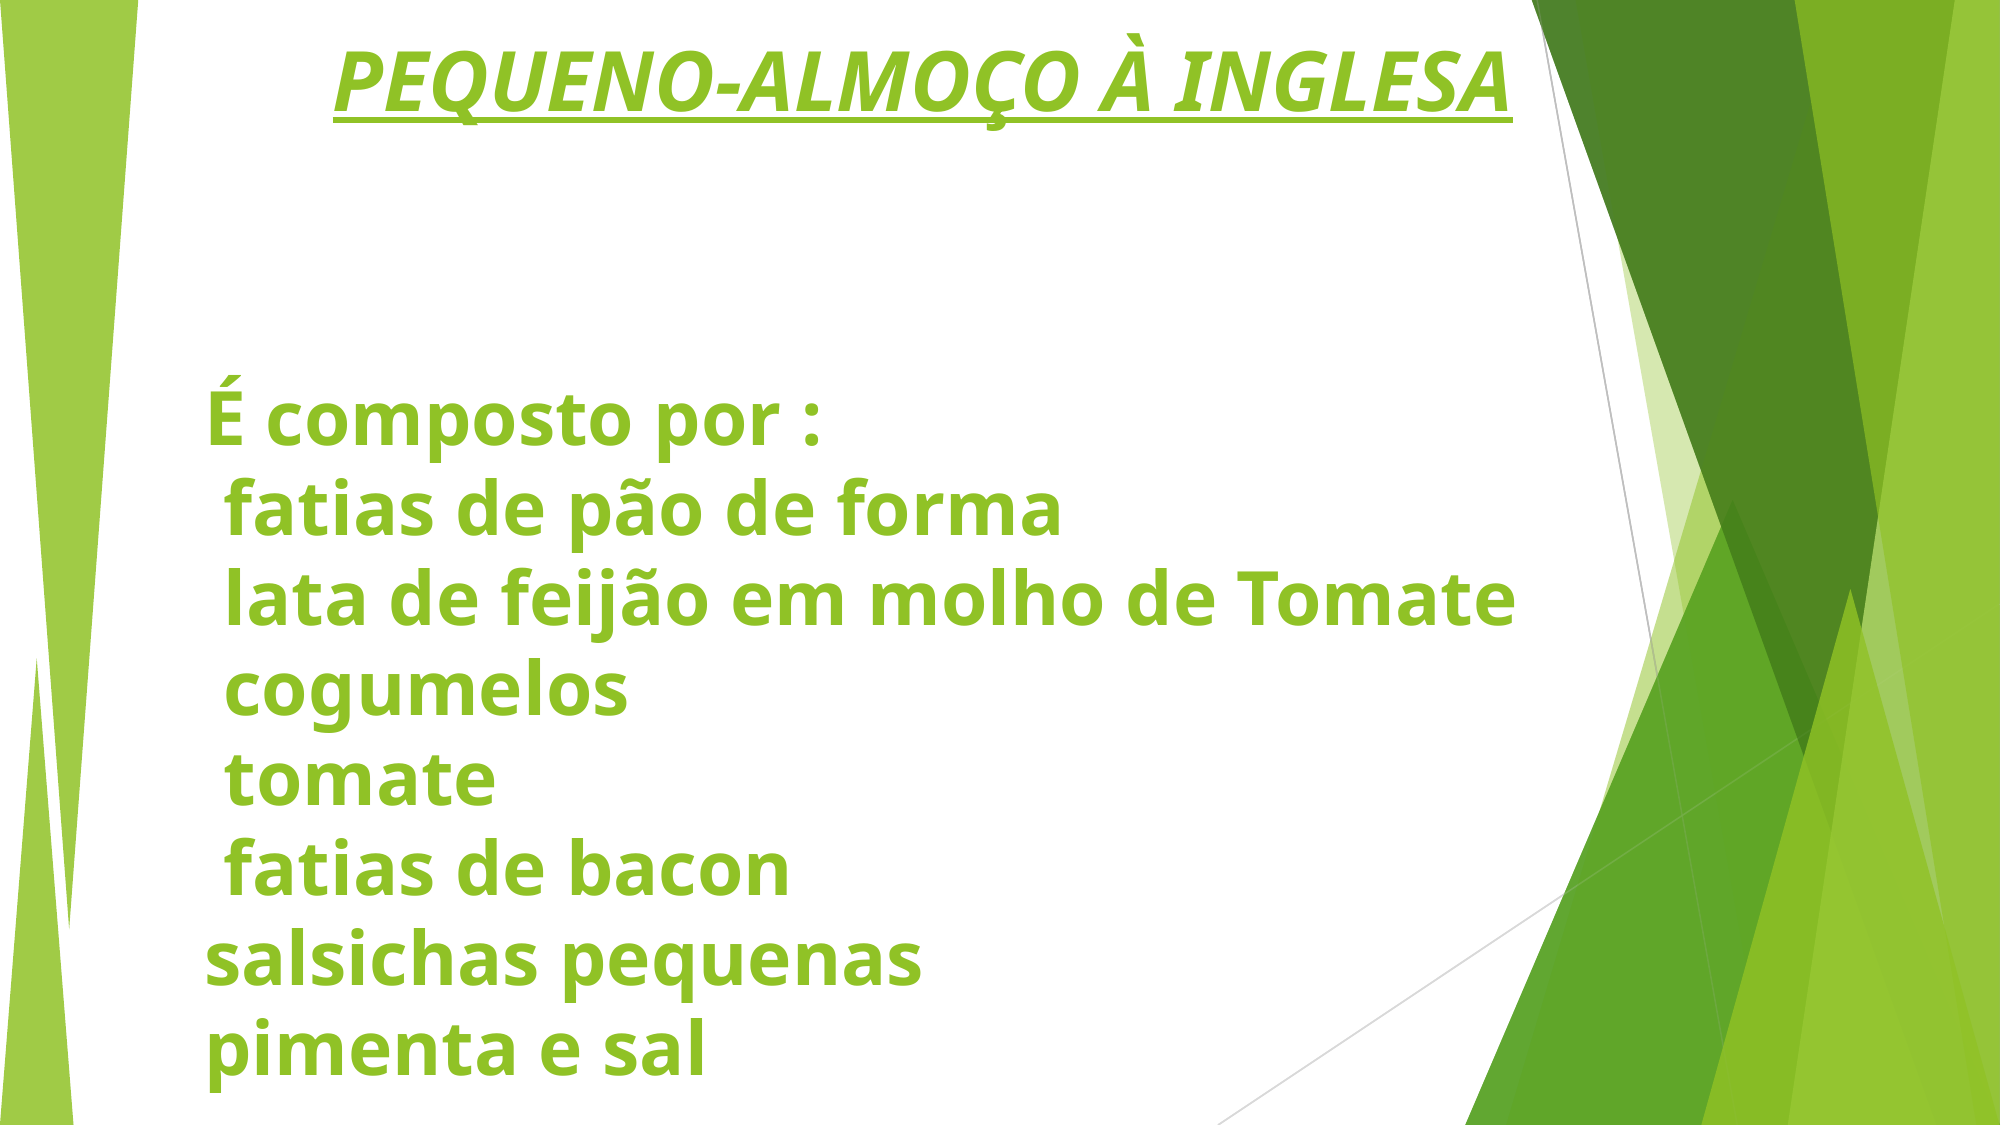

# PEQUENO-ALMOÇO À INGLESA
É composto por :
 fatias de pão de forma
 lata de feijão em molho de Tomate
 cogumelos
 tomate
 fatias de bacon
salsichas pequenas
pimenta e sal